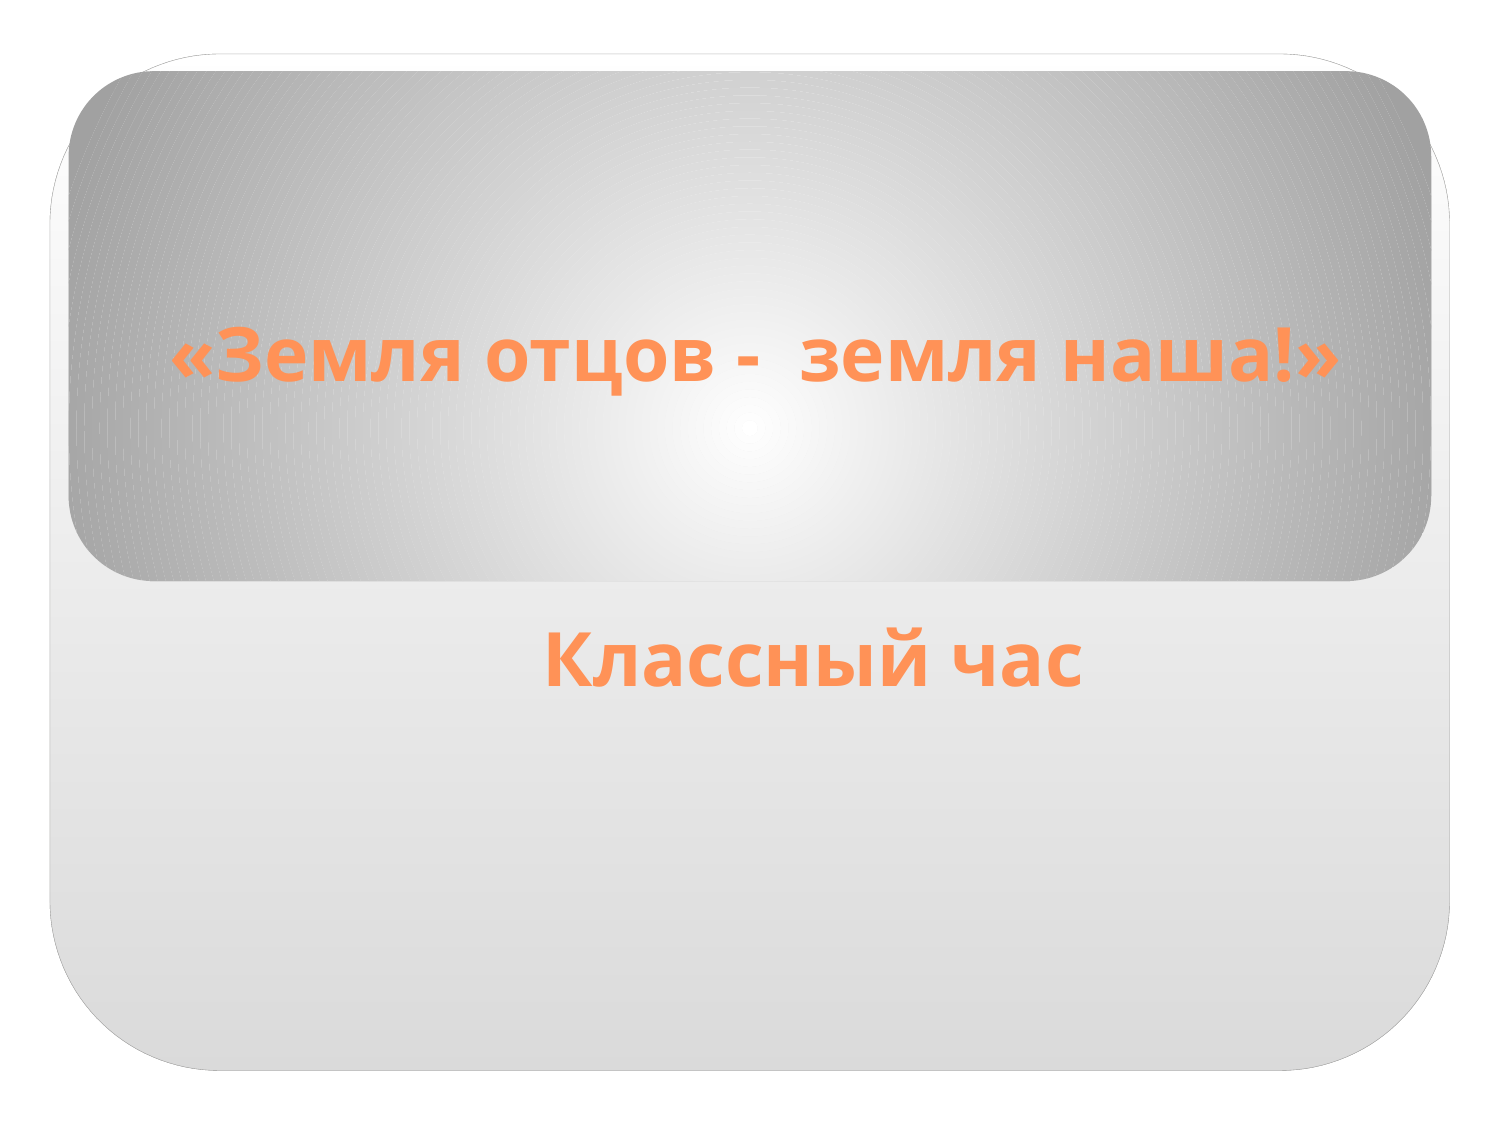

# «Земля отцов - земля наша!»
 Классный час